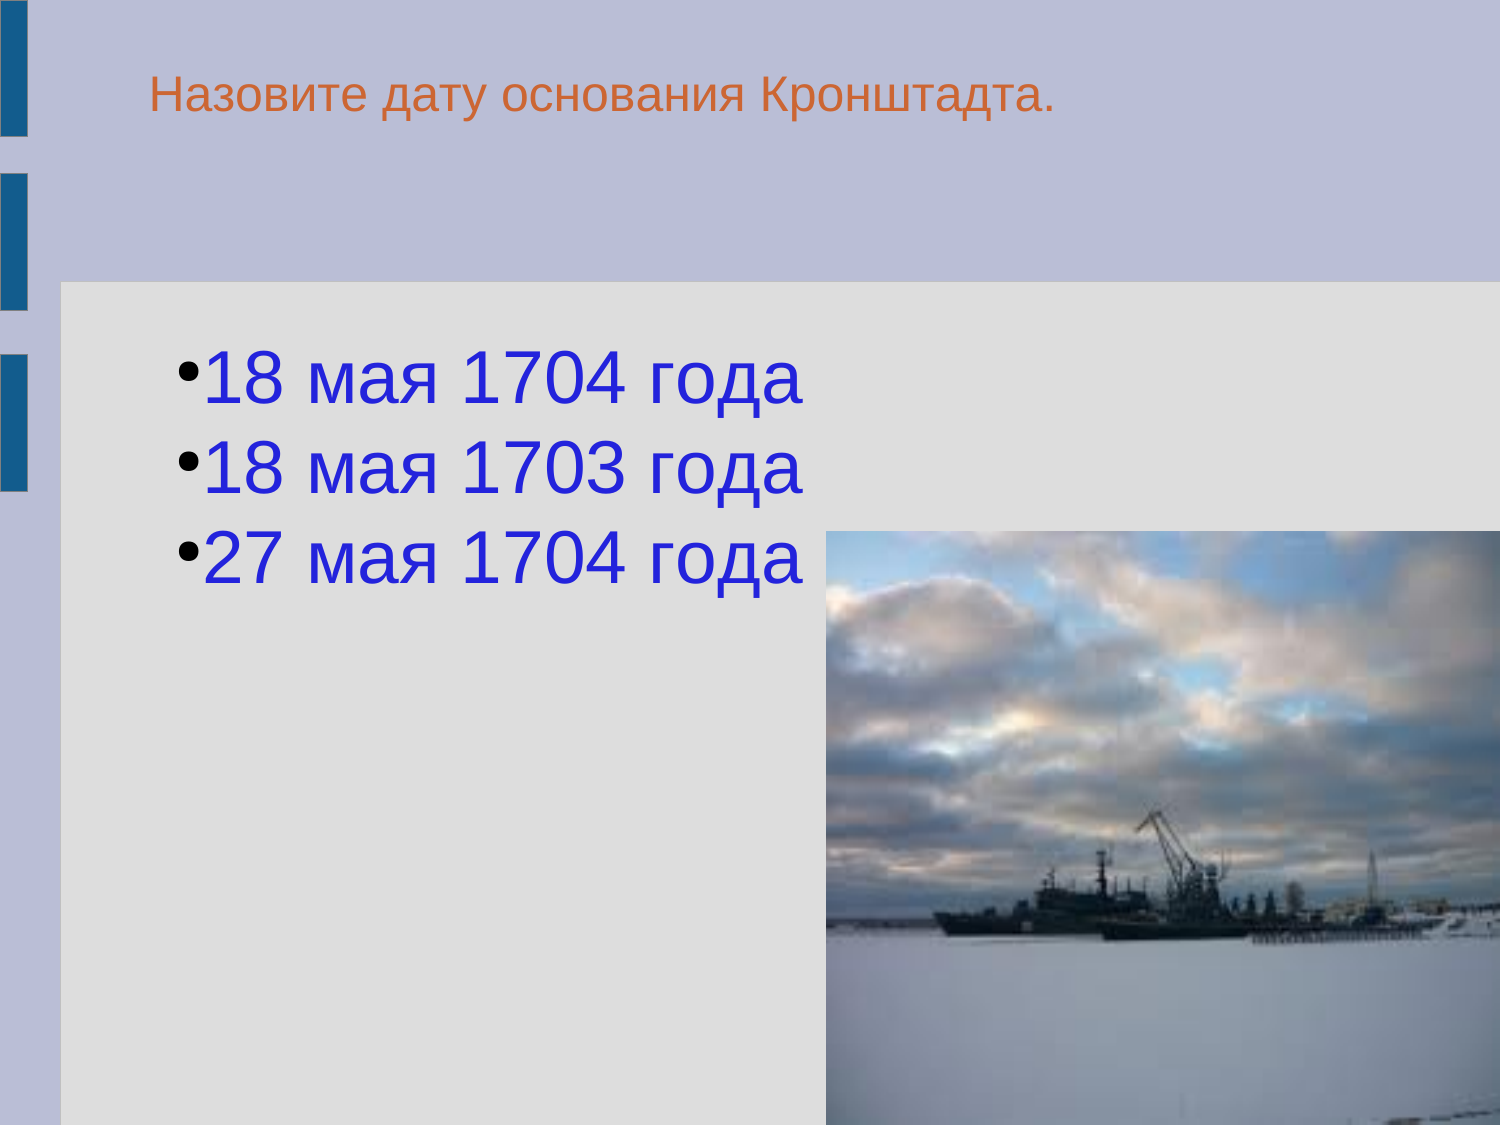

Назовите дату основания Кронштадта.
18 мая 1704 года
18 мая 1703 года
27 мая 1704 года